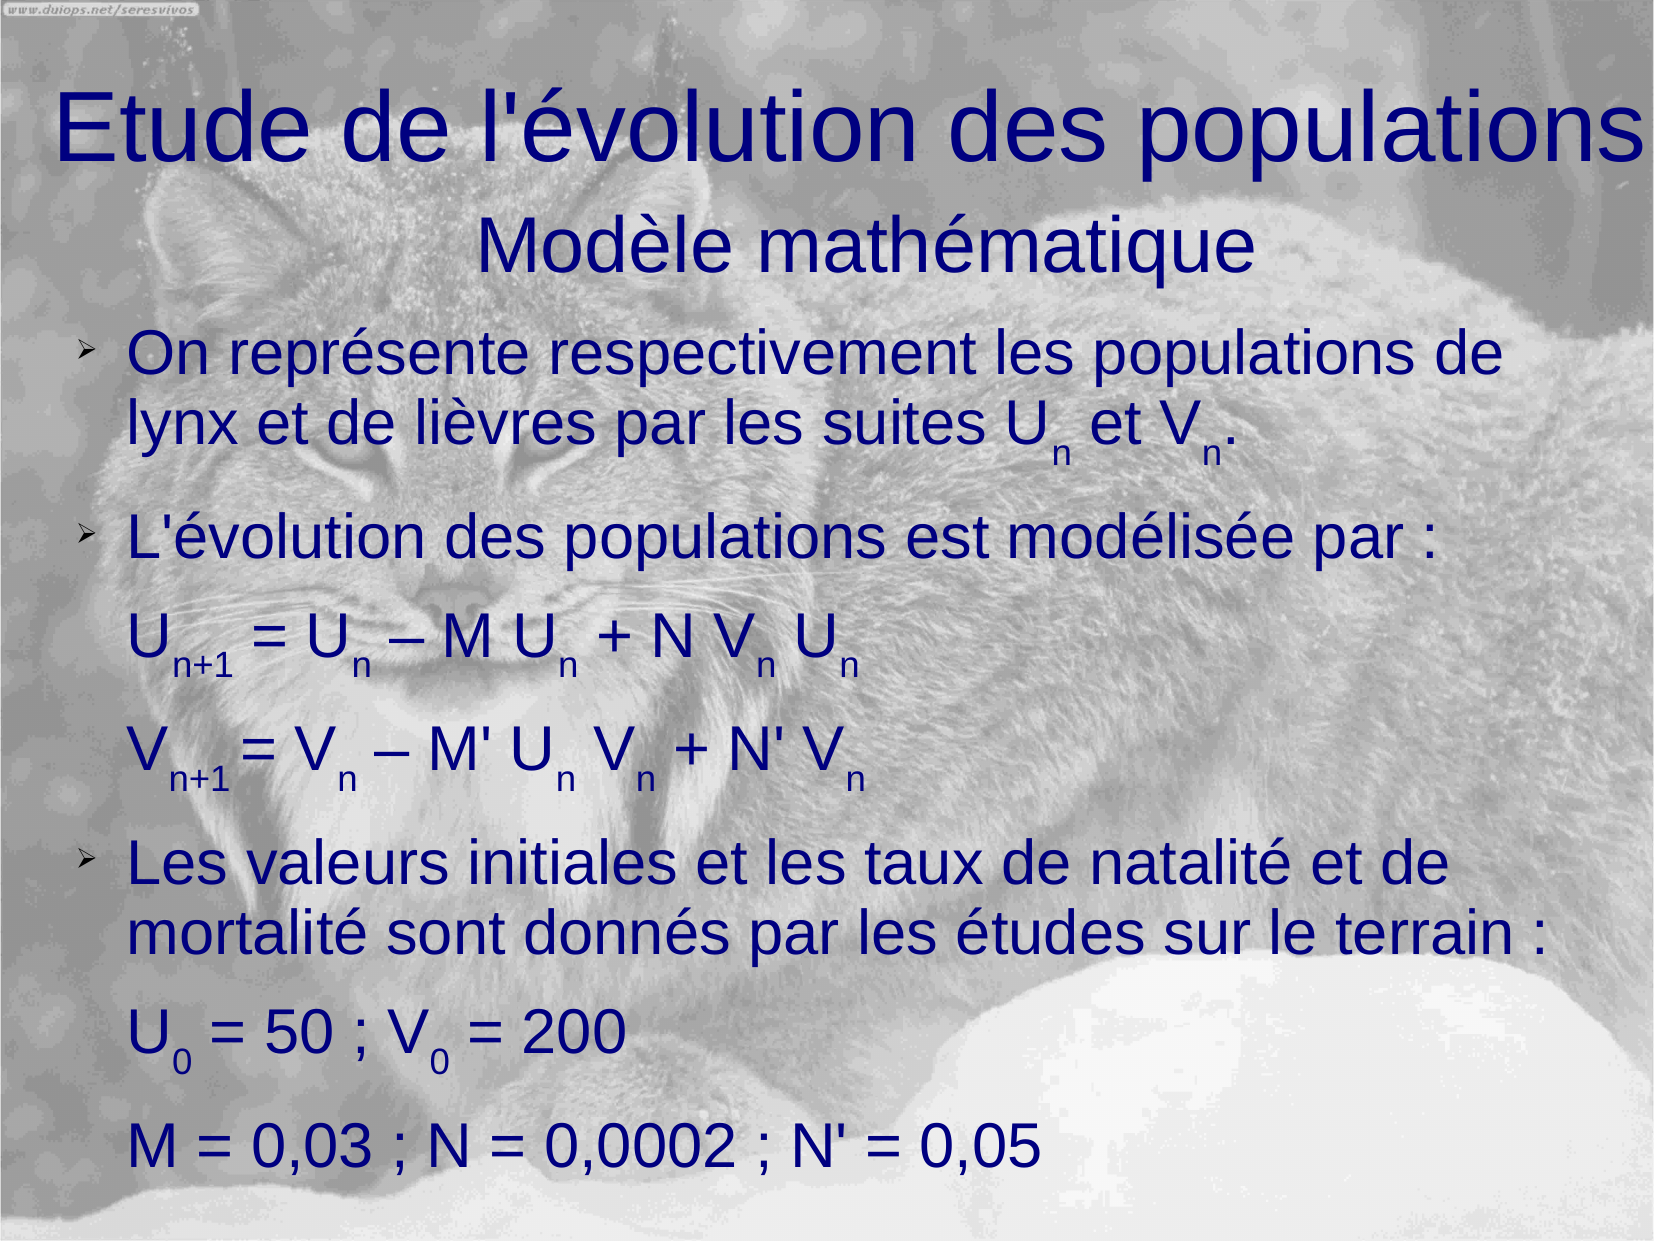

# Etude de l'évolution des populations
Modèle mathématique
On représente respectivement les populations de lynx et de lièvres par les suites Un et Vn.
L'évolution des populations est modélisée par :
Un+1 = Un – M Un + N Vn Un
Vn+1 = Vn – M' Un Vn + N' Vn
Les valeurs initiales et les taux de natalité et de mortalité sont donnés par les études sur le terrain :
U0 = 50 ; V0 = 200
M = 0,03 ; N = 0,0002 ; N' = 0,05